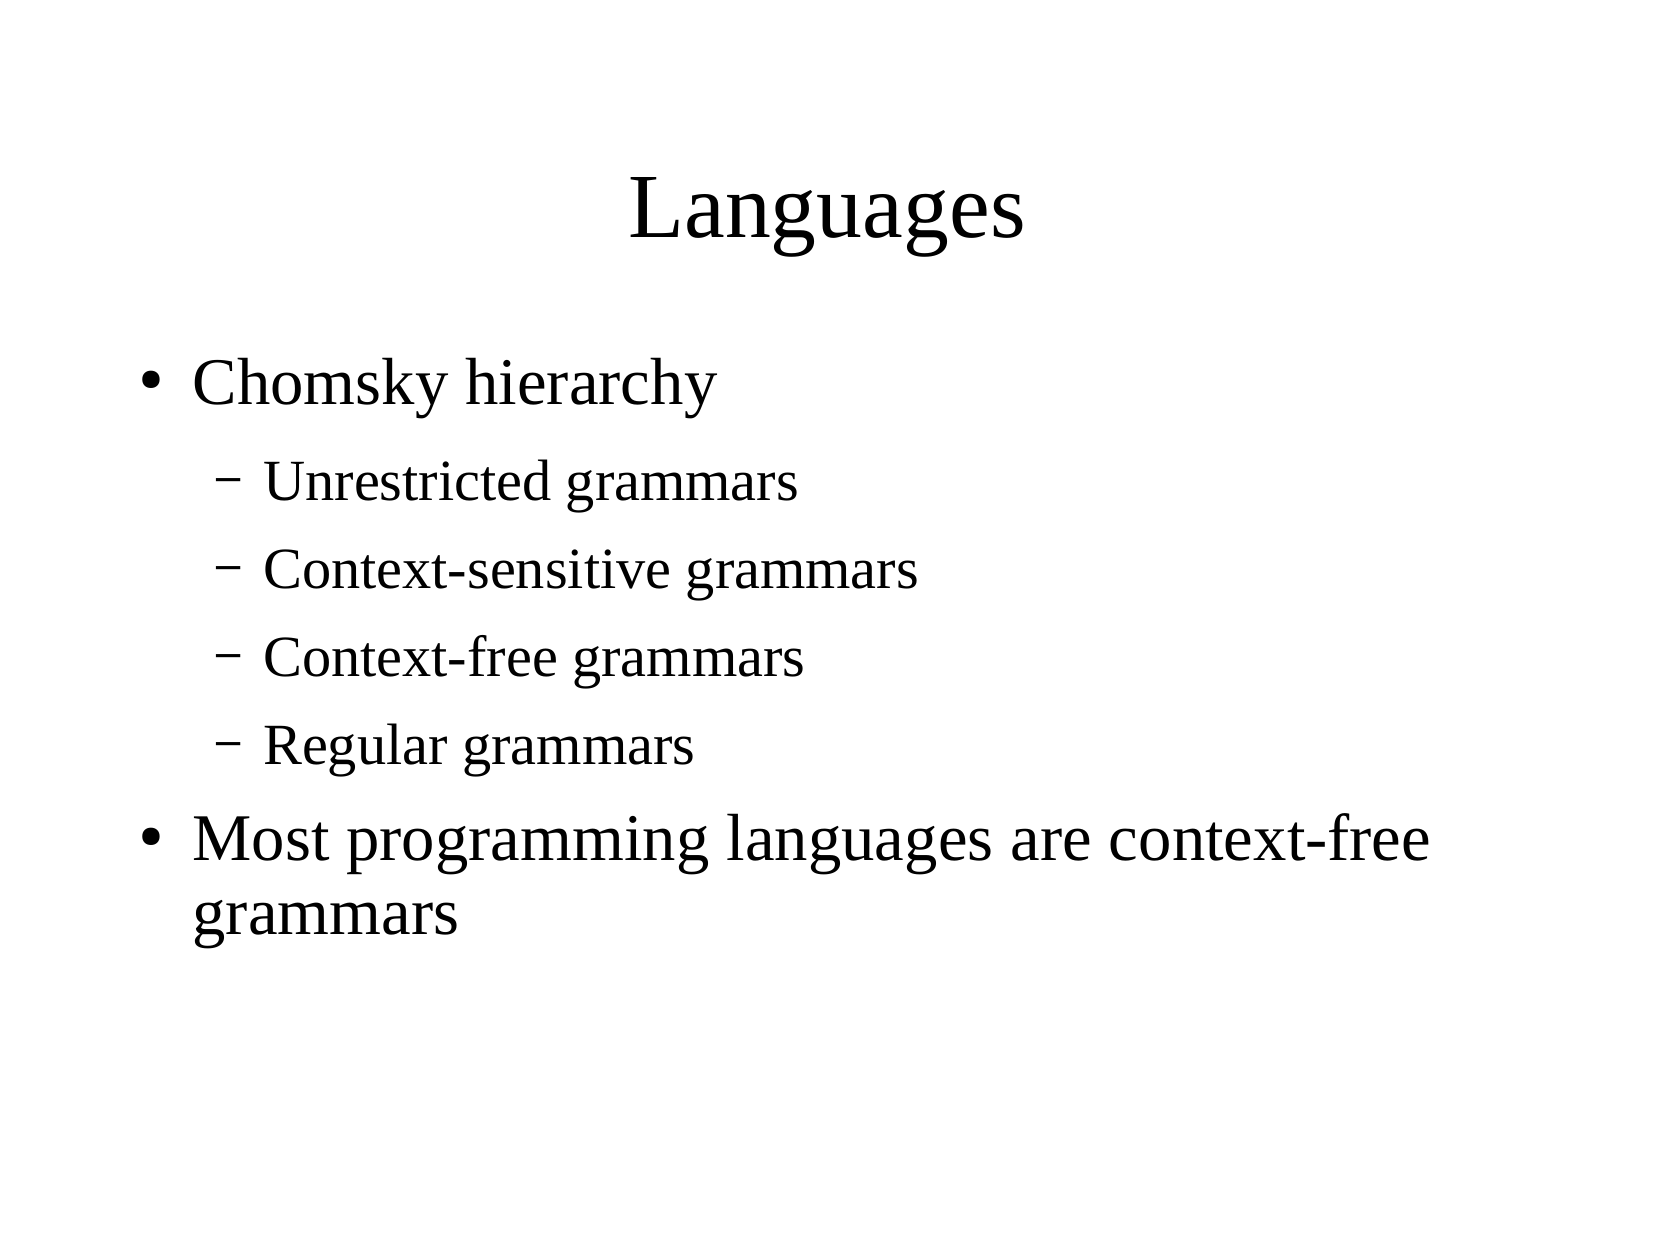

# Languages
Chomsky hierarchy
Unrestricted grammars
Context-sensitive grammars
Context-free grammars
Regular grammars
Most programming languages are context-free grammars